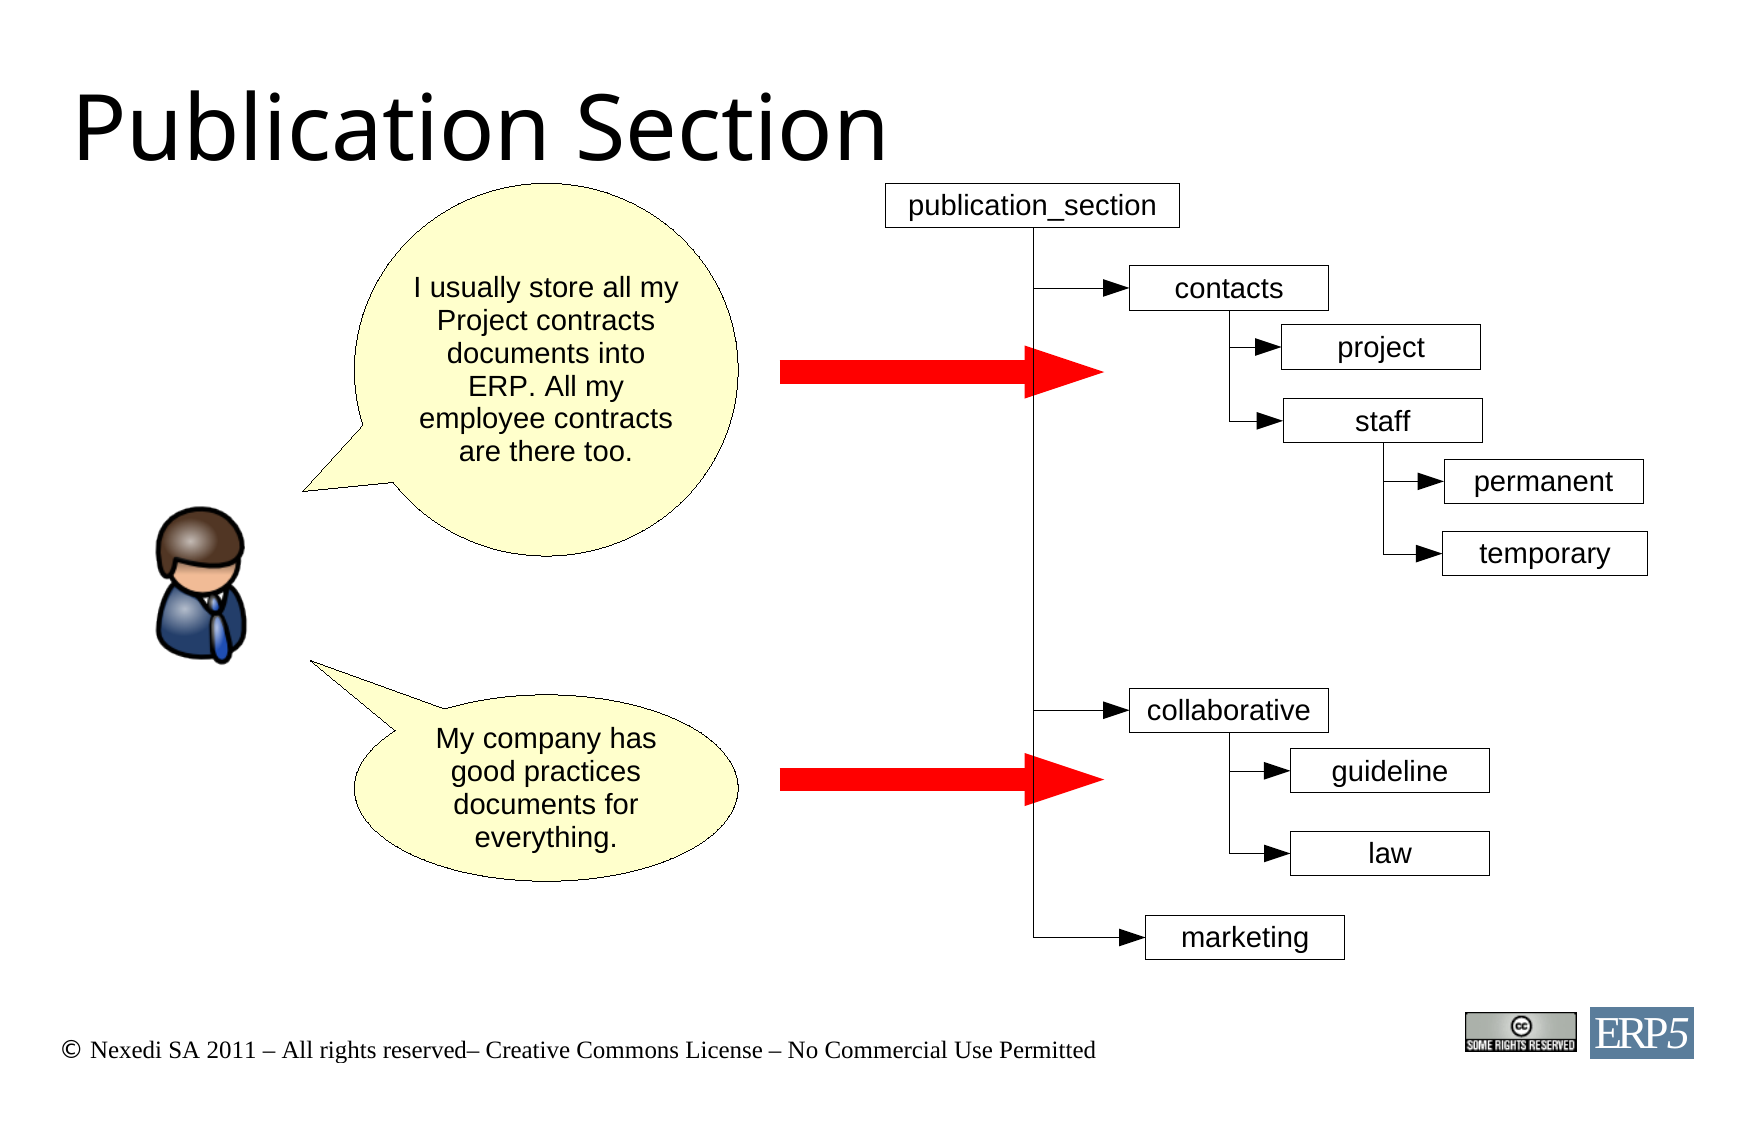

# Publication Section
publication_section
I usually store all my Project contracts documents into ERP. All my employee contracts are there too.
contacts
project
staff
permanent
temporary
collaborative
My company has good practices documents for everything.
guideline
law
marketing